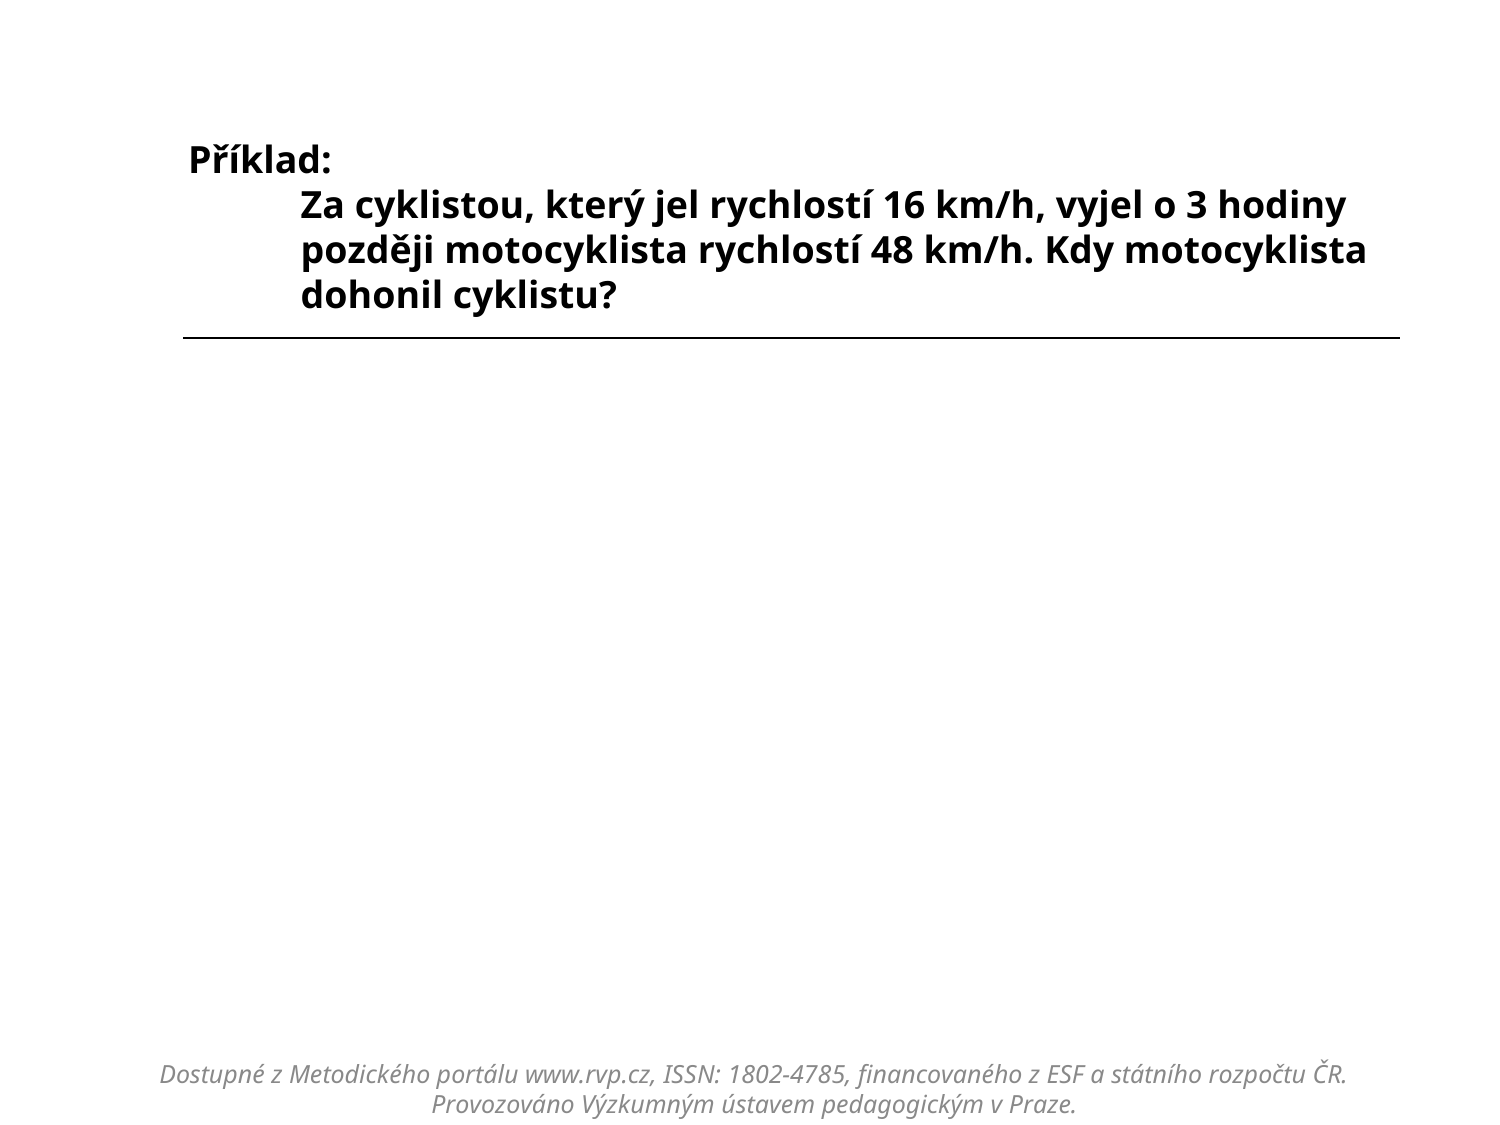

Příklad:
Za cyklistou, který jel rychlostí 16 km/h, vyjel o 3 hodiny později motocyklista rychlostí 48 km/h. Kdy motocyklista dohonil cyklistu?